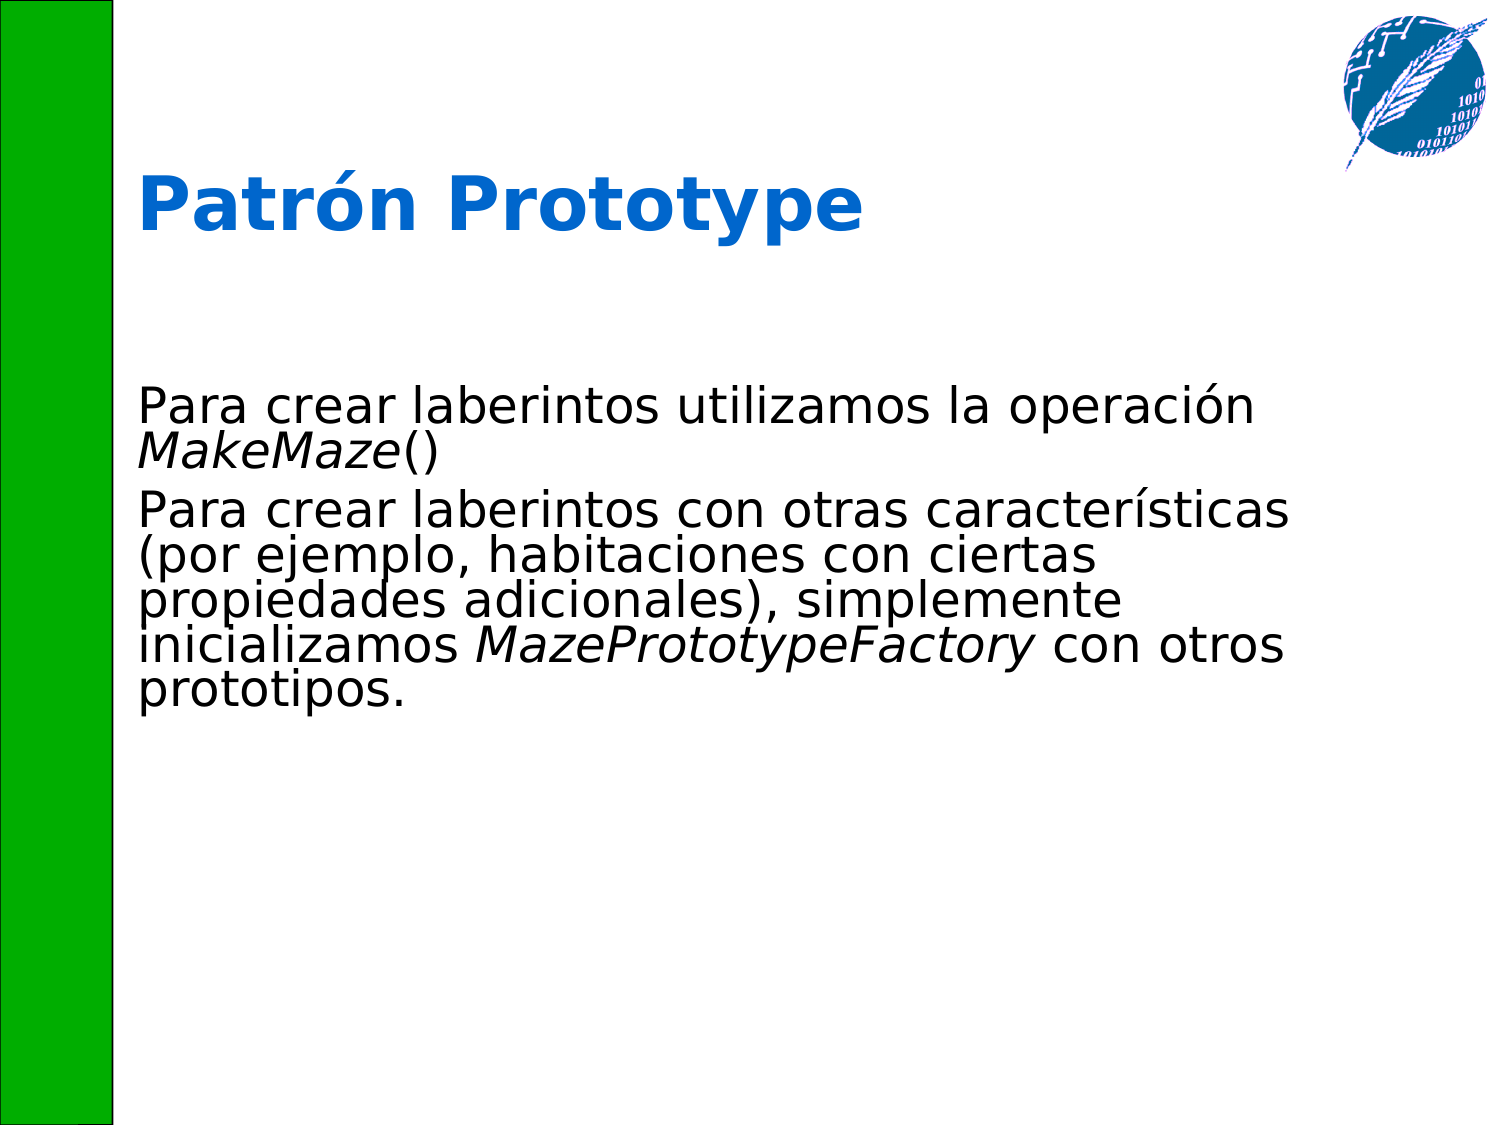

# Patrón Prototype
Para crear laberintos utilizamos la operación MakeMaze()
Para crear laberintos con otras características (por ejemplo, habitaciones con ciertas propiedades adicionales), simplemente inicializamos MazePrototypeFactory con otros prototipos.